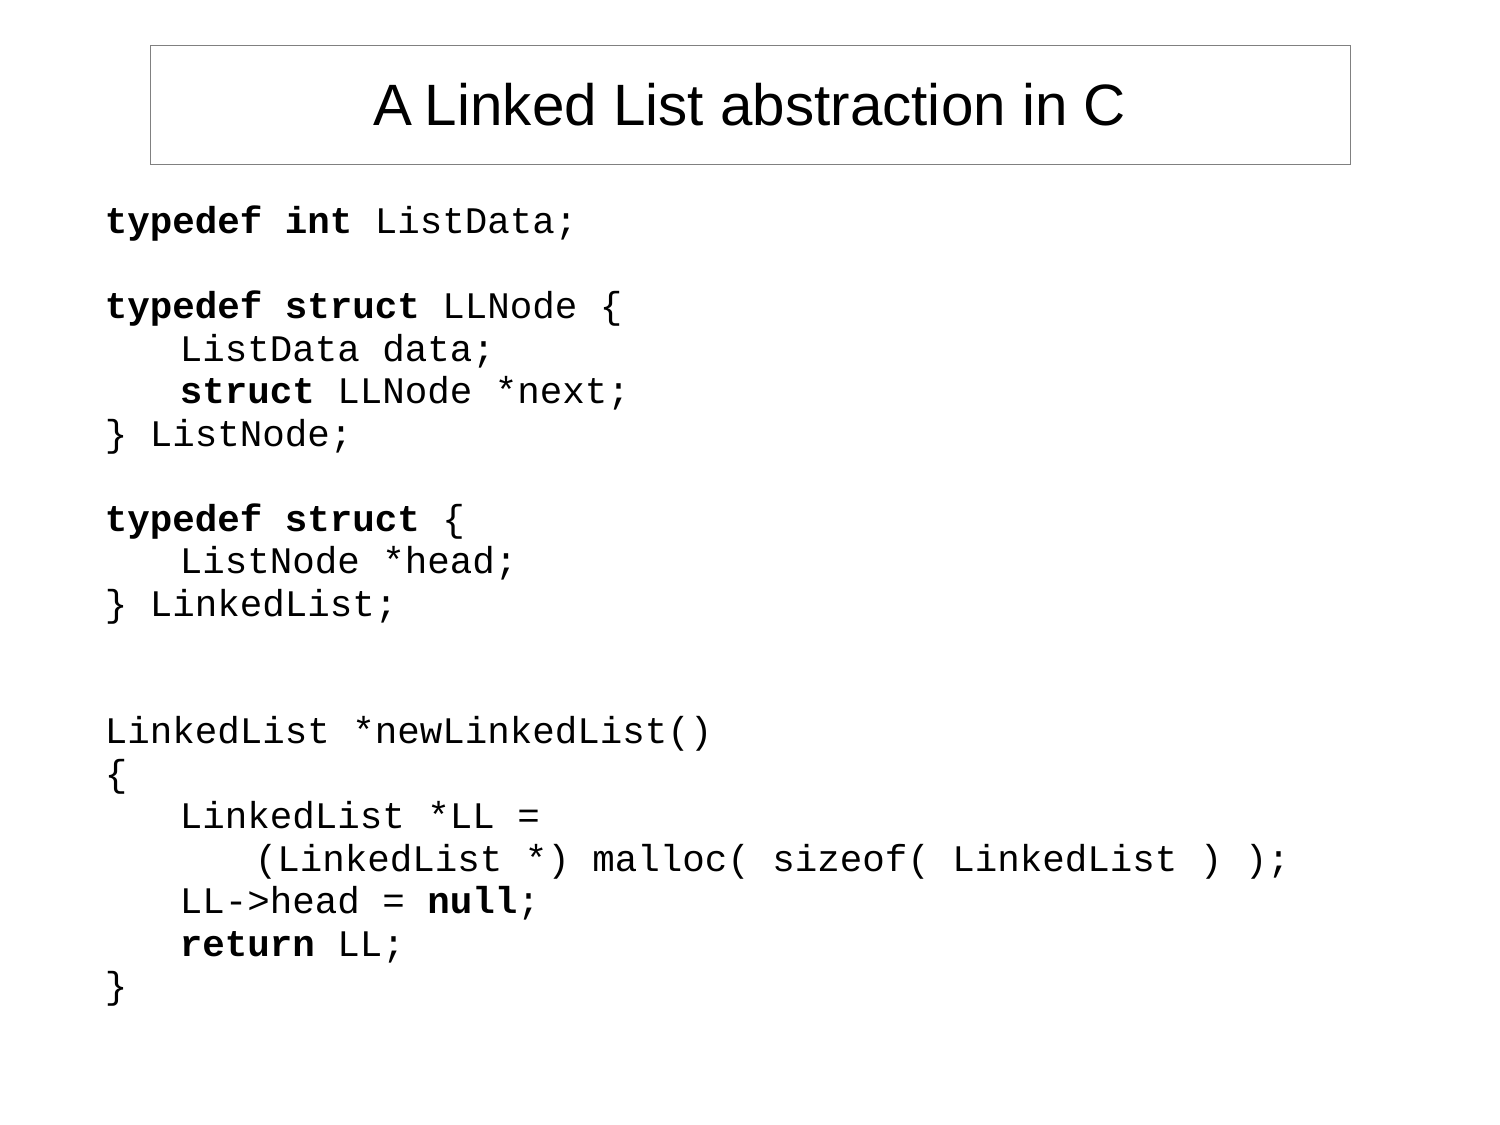

A Linked List abstraction in C
typedef int ListData;
typedef struct LLNode {
	ListData data;
	struct LLNode *next;
} ListNode;
typedef struct {
	ListNode *head;
} LinkedList;
LinkedList *newLinkedList()
{
	LinkedList *LL =
		(LinkedList *) malloc( sizeof( LinkedList ) );
	LL->head = null;
	return LL;
}